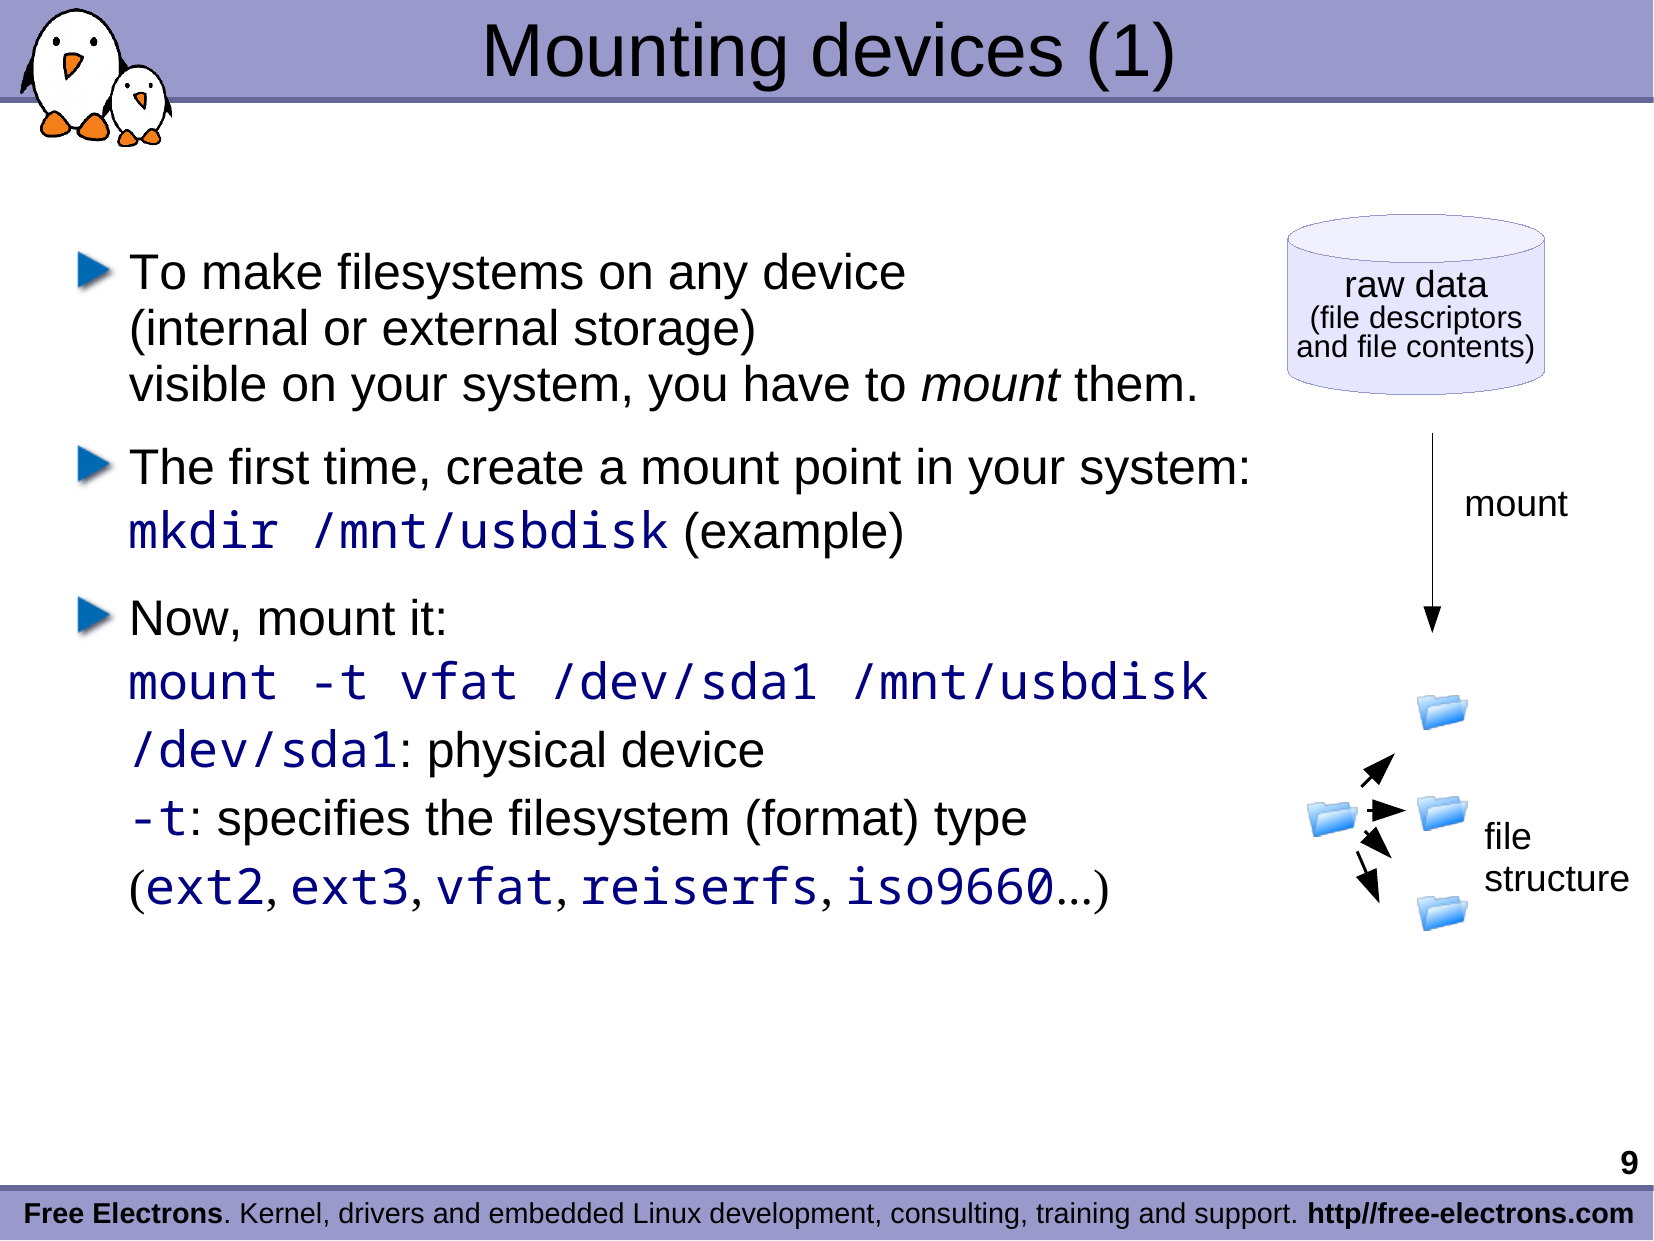

# Mounting devices (1)
raw data
(file descriptors
and file contents)
To make filesystems on any device
(internal or external storage)
visible on your system, you have to mount them.
The first time, create a mount point in your system:
mkdir /mnt/usbdisk (example)
Now, mount it:
mount -t vfat /dev/sda1 /mnt/usbdisk
/dev/sda1: physical device
-t: specifies the filesystem (format) type
(ext2, ext3, vfat, reiserfs, iso9660...)
mount
file
structure